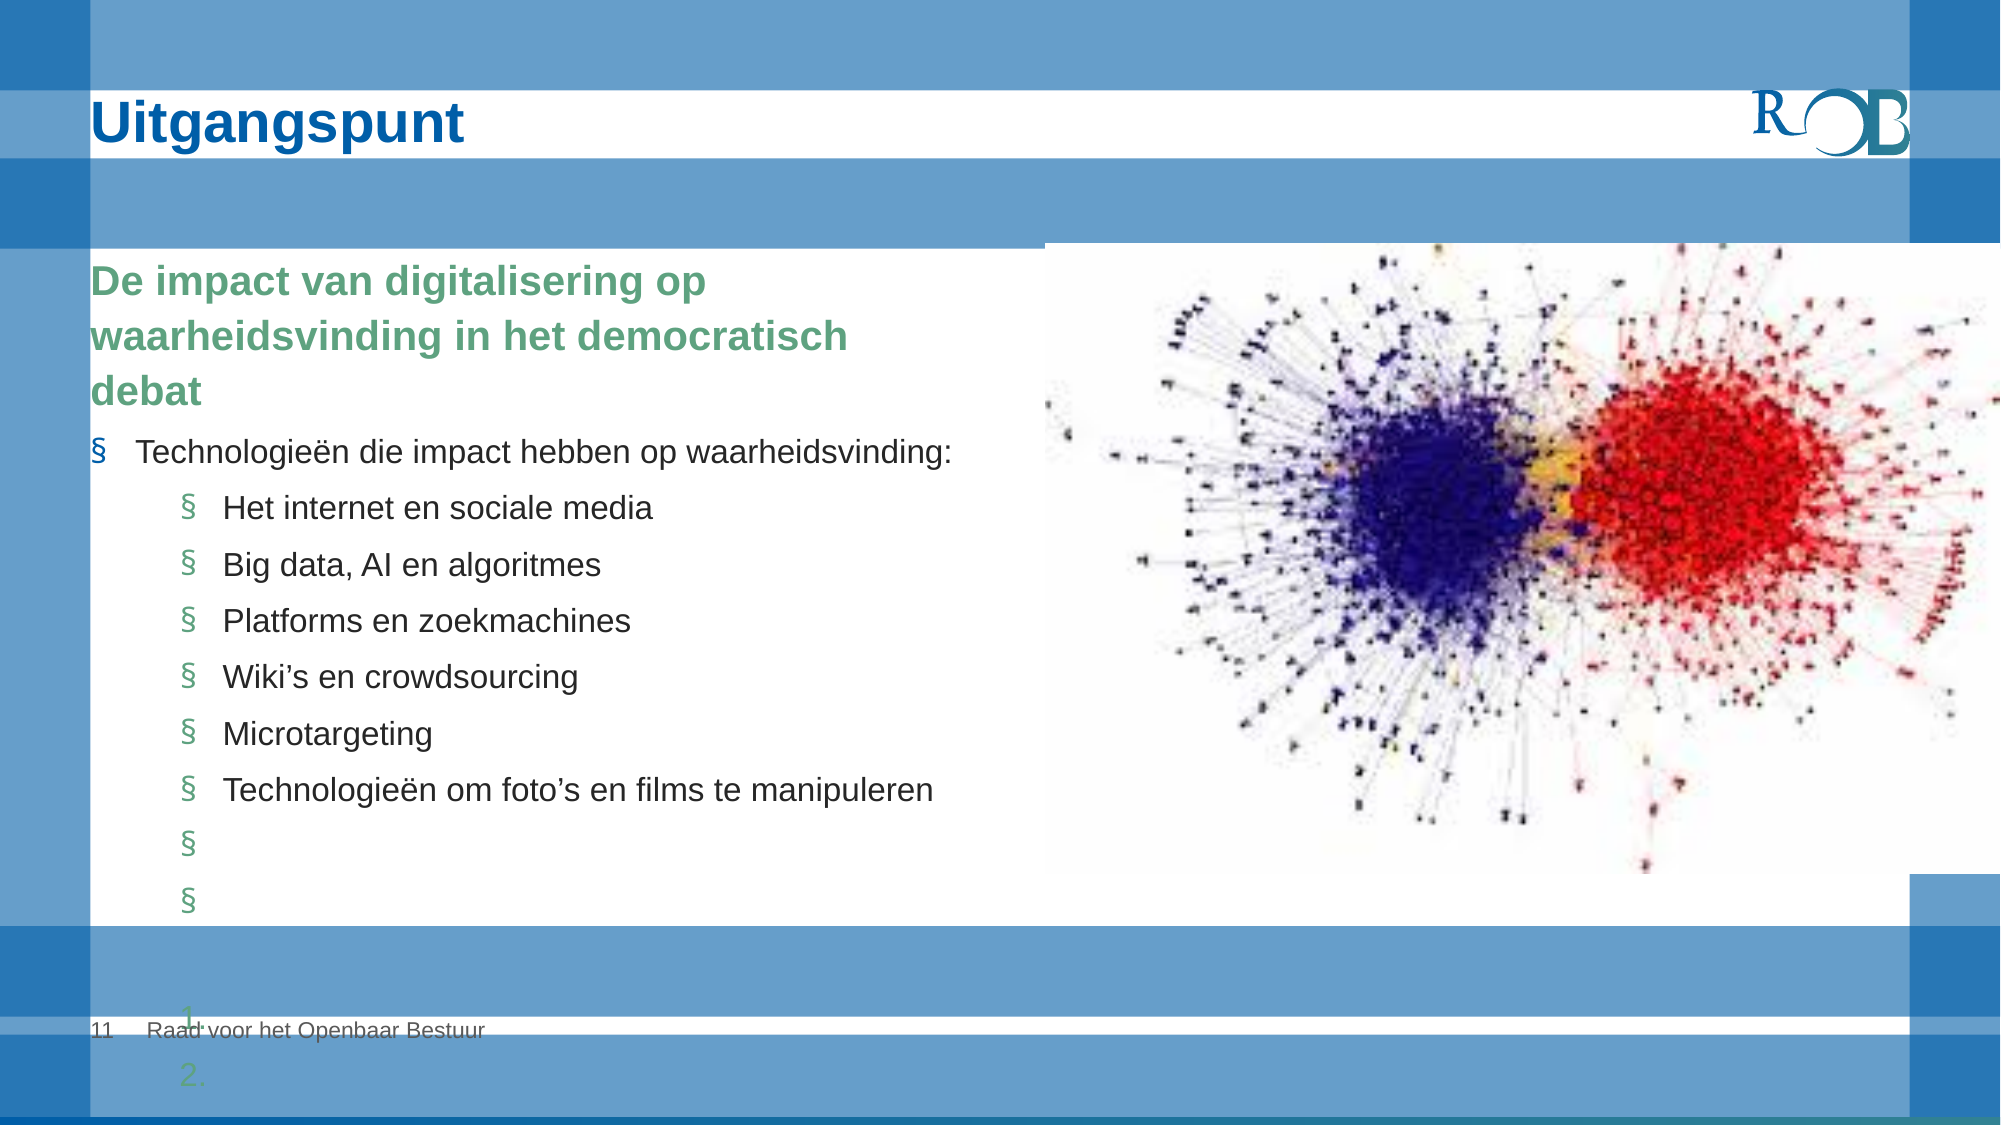

# Uitgangspunt
De impact van digitalisering op waarheidsvinding in het democratisch debat
Technologieën die impact hebben op waarheidsvinding:
Het internet en sociale media
Big data, AI en algoritmes
Platforms en zoekmachines
Wiki’s en crowdsourcing
Microtargeting
Technologieën om foto’s en films te manipuleren
Raad voor het Openbaar Bestuur